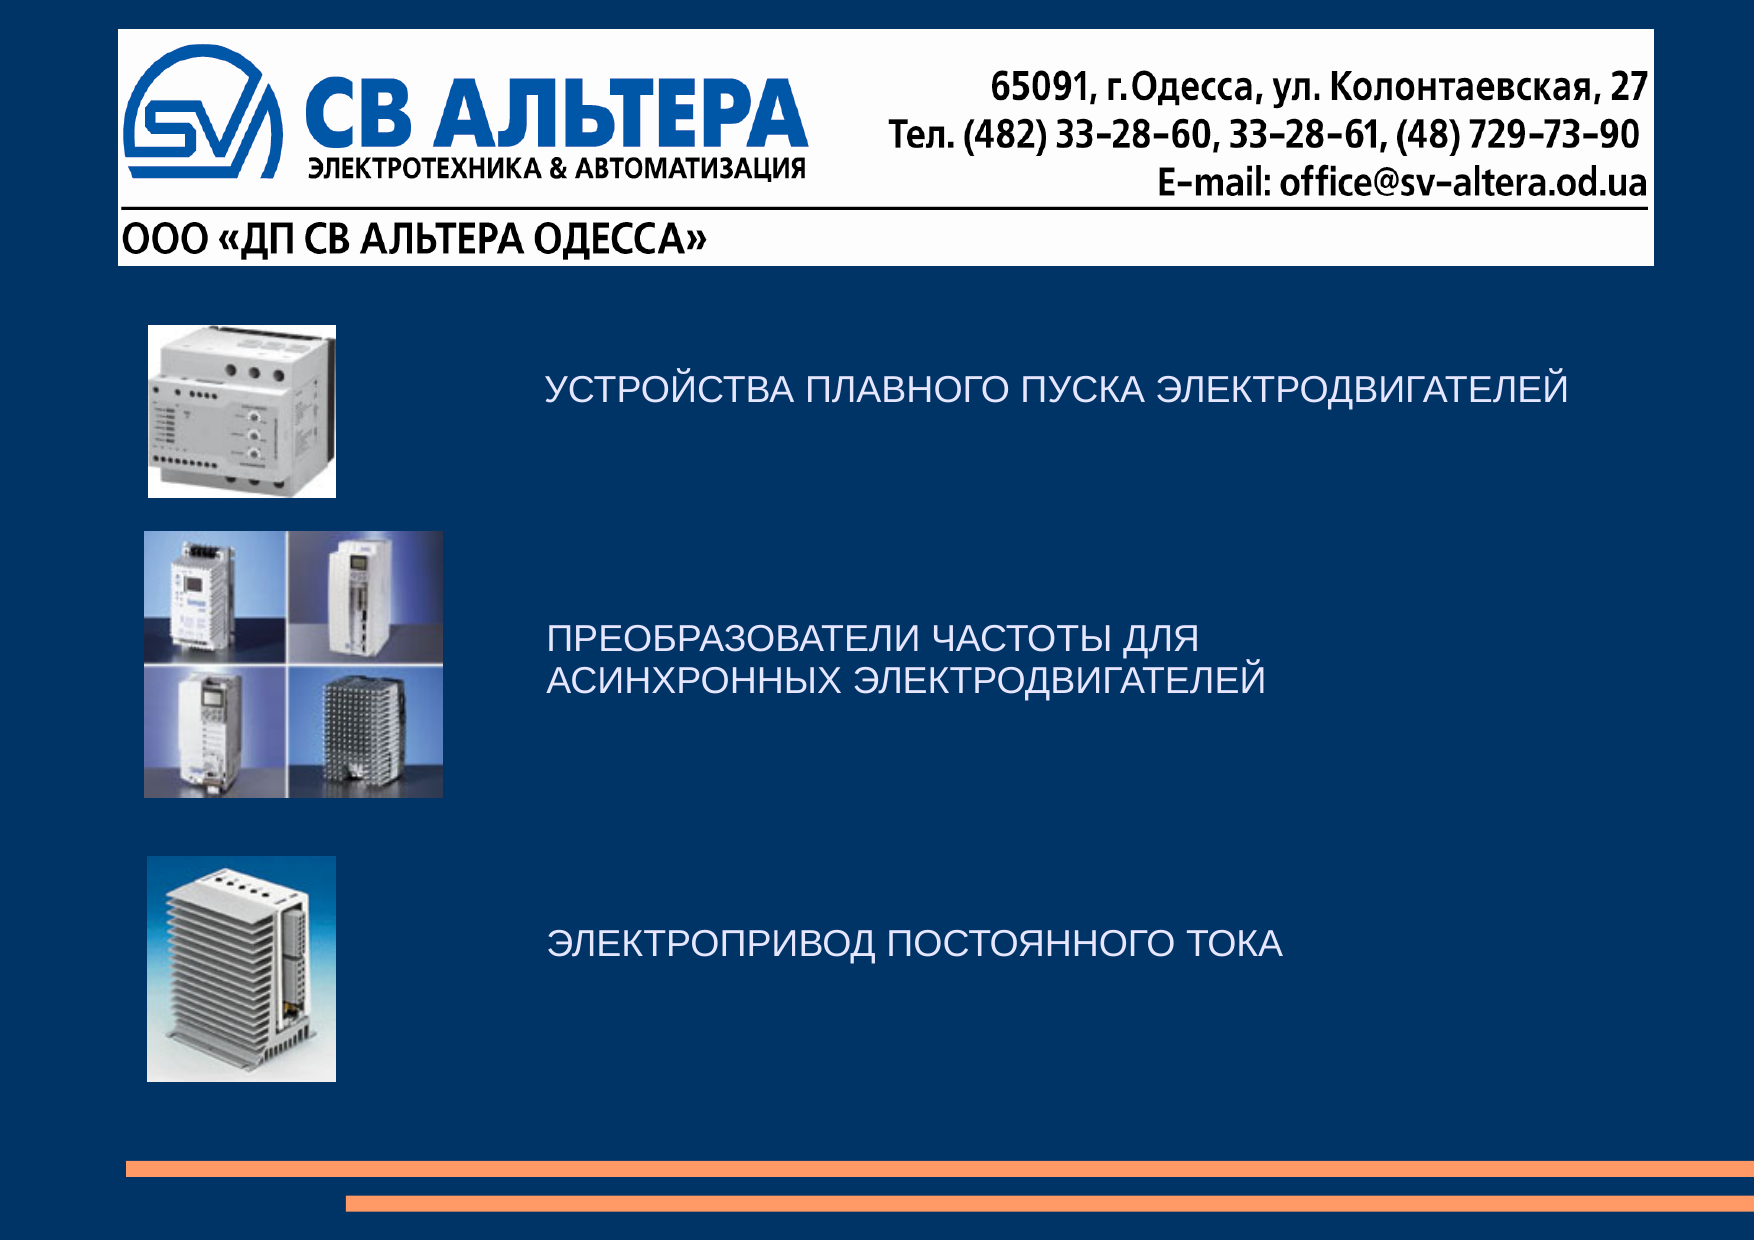

#
УСТРОЙСТВА ПЛАВНОГО ПУСКА ЭЛЕКТРОДВИГАТЕЛЕЙ
ПРЕОБРАЗОВАТЕЛИ ЧАСТОТЫ ДЛЯ
АСИНХРОННЫХ ЭЛЕКТРОДВИГАТЕЛЕЙ
ЭЛЕКТРОПРИВОД ПОСТОЯННОГО ТОКА